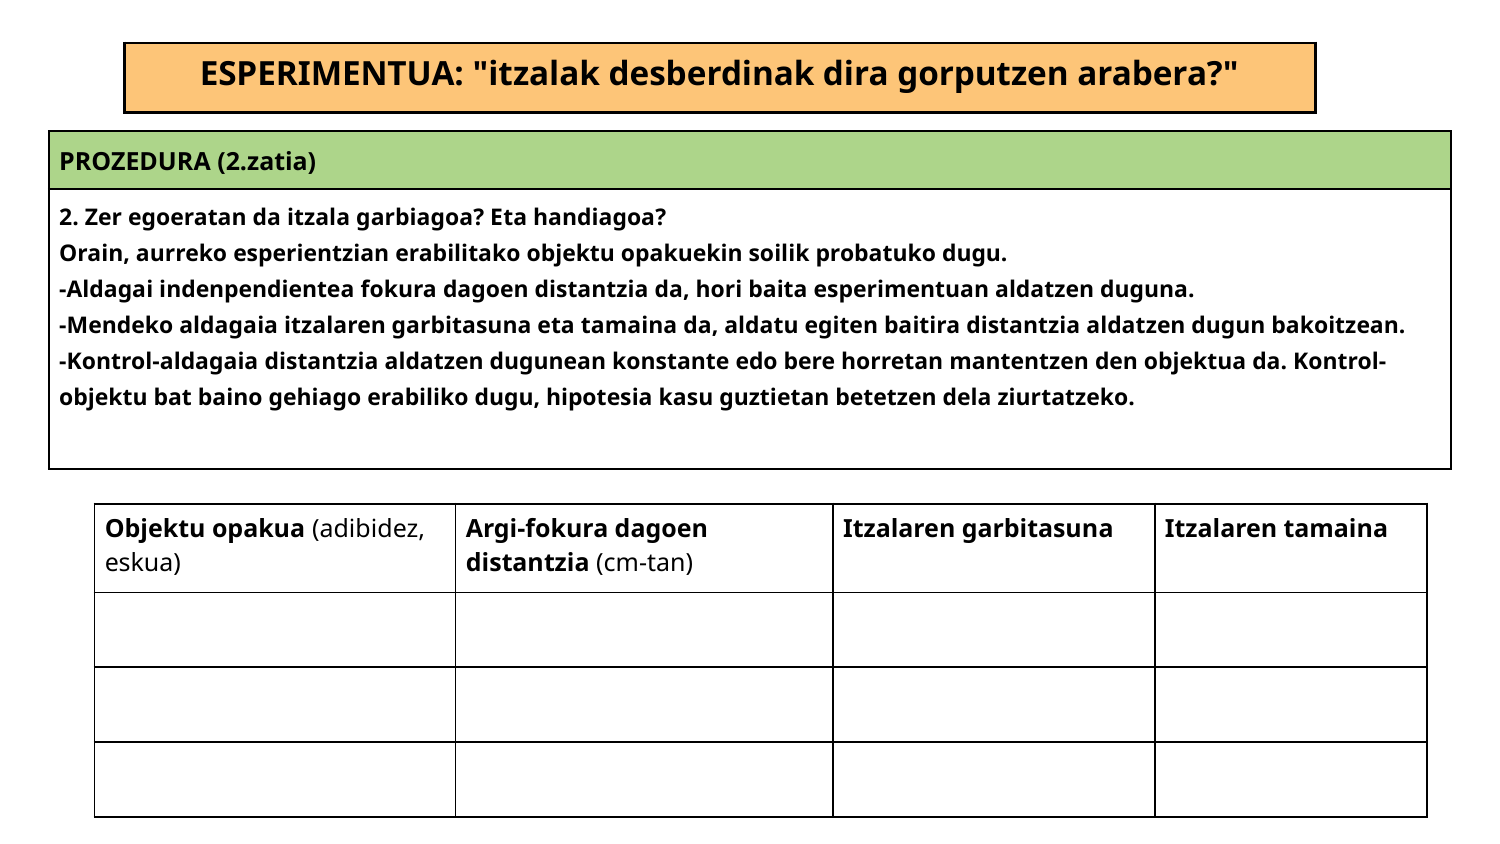

| ESPERIMENTUA: "itzalak desberdinak dira gorputzen arabera?" |
| --- |
| PROZEDURA (2.zatia) |
| --- |
| 2. Zer egoeratan da itzala garbiagoa? Eta handiagoa? Orain, aurreko esperientzian erabilitako objektu opakuekin soilik probatuko dugu. -Aldagai indenpendientea fokura dagoen distantzia da, hori baita esperimentuan aldatzen duguna. -Mendeko aldagaia itzalaren garbitasuna eta tamaina da, aldatu egiten baitira distantzia aldatzen dugun bakoitzean. -Kontrol-aldagaia distantzia aldatzen dugunean konstante edo bere horretan mantentzen den objektua da. Kontrol-objektu bat baino gehiago erabiliko dugu, hipotesia kasu guztietan betetzen dela ziurtatzeko. |
| Objektu opakua (adibidez, eskua) | Argi-fokura dagoen distantzia (cm-tan) | Itzalaren garbitasuna | Itzalaren tamaina |
| --- | --- | --- | --- |
| | | | |
| | | | |
| | | | |